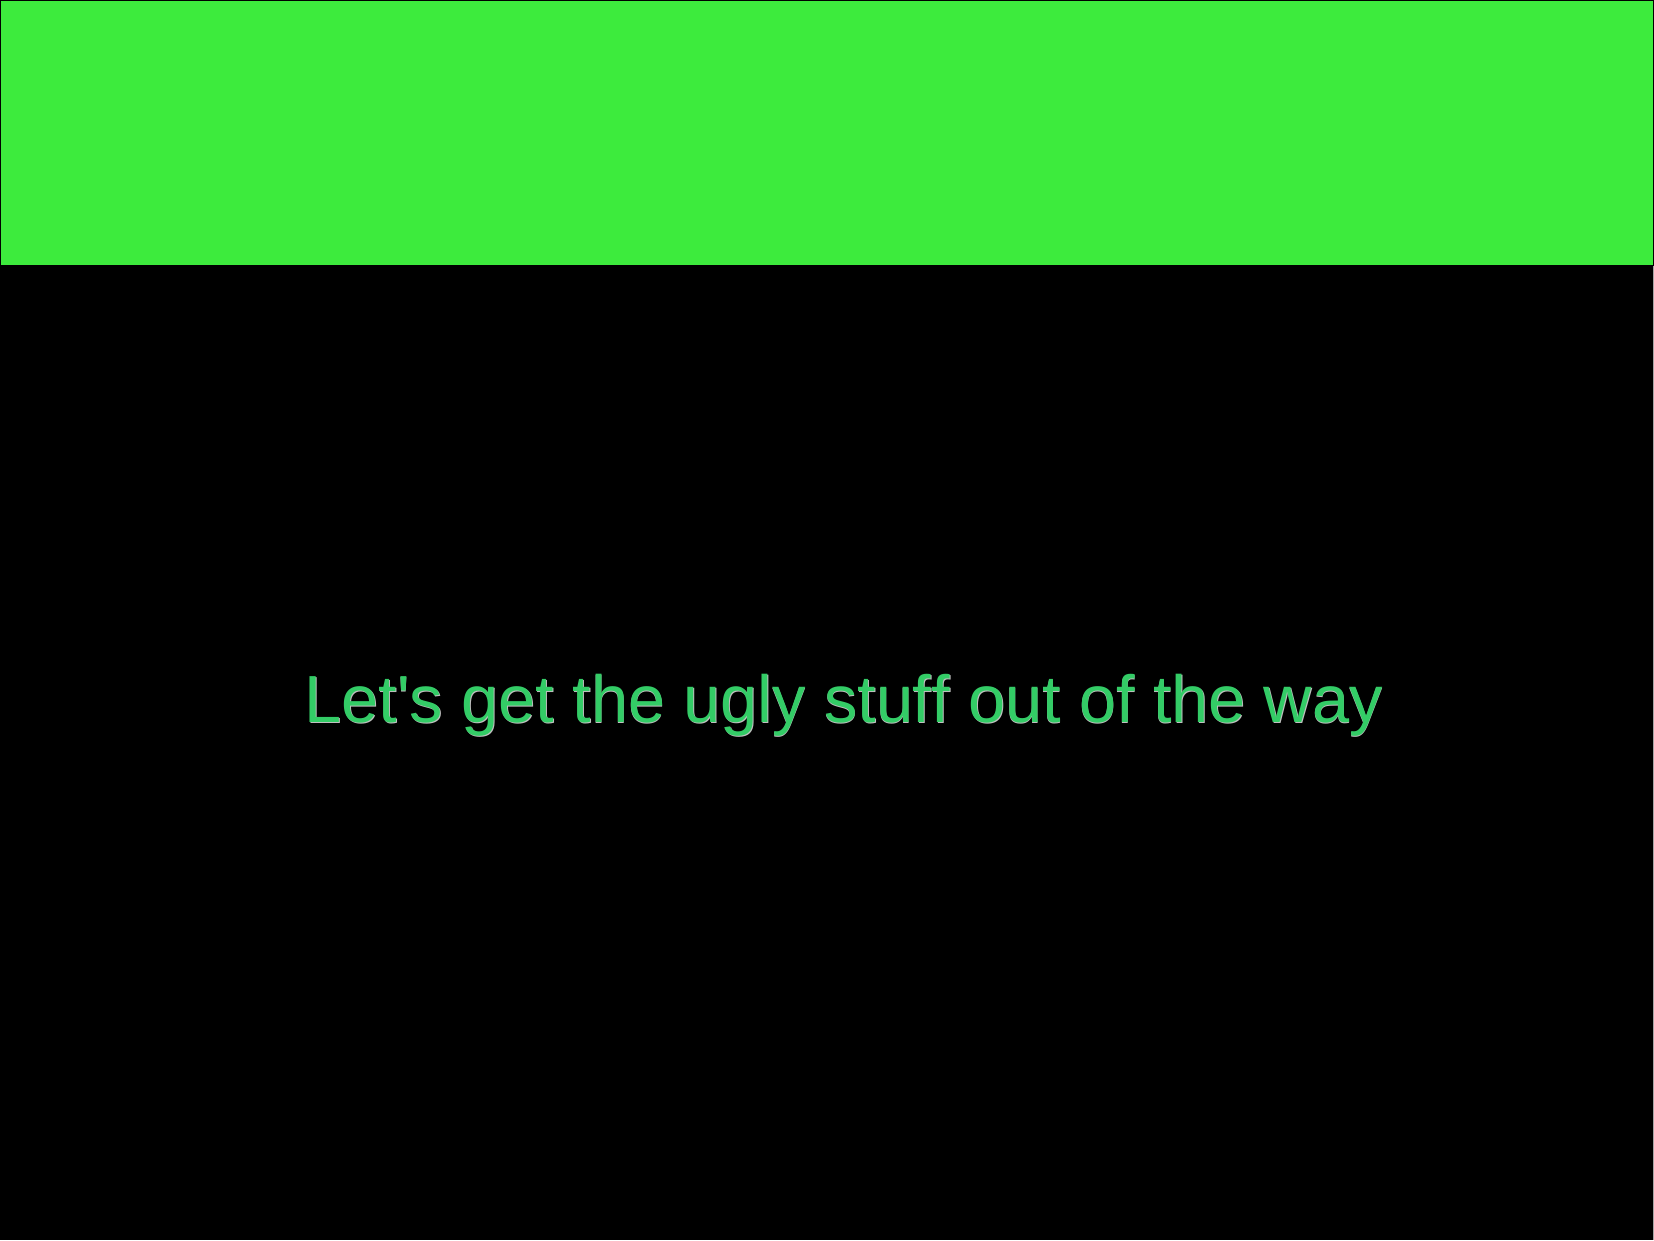

#
Let's get the ugly stuff out of the way